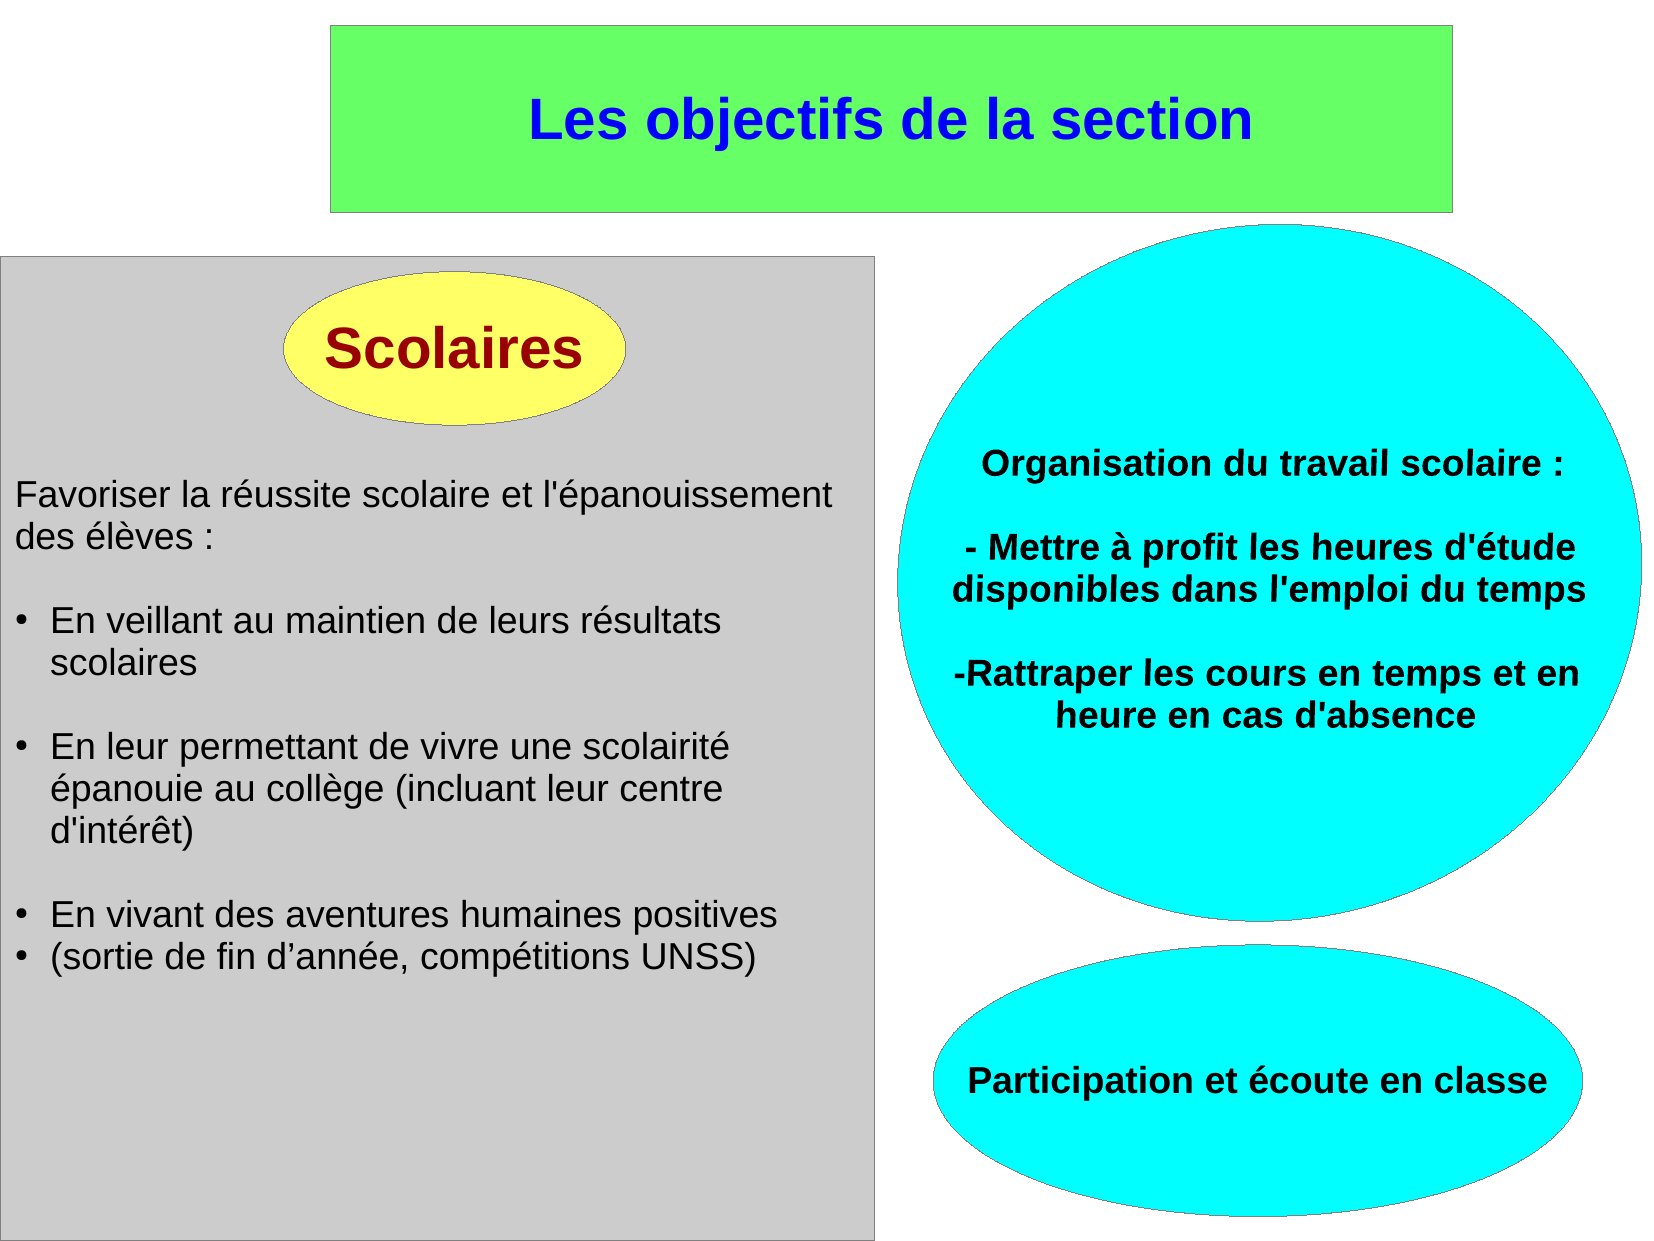

Les objectifs de la section
Organisation du travail scolaire :
- Mettre à profit les heures d'étude
disponibles dans l'emploi du temps
-Rattraper les cours en temps et en
heure en cas d'absence
Favoriser la réussite scolaire et l'épanouissement
des élèves :
En veillant au maintien de leurs résultats
scolaires
En leur permettant de vivre une scolairité
épanouie au collège (incluant leur centre
d'intérêt)
En vivant des aventures humaines positives
(sortie de fin d’année, compétitions UNSS)
Scolaires
Participation et écoute en classe